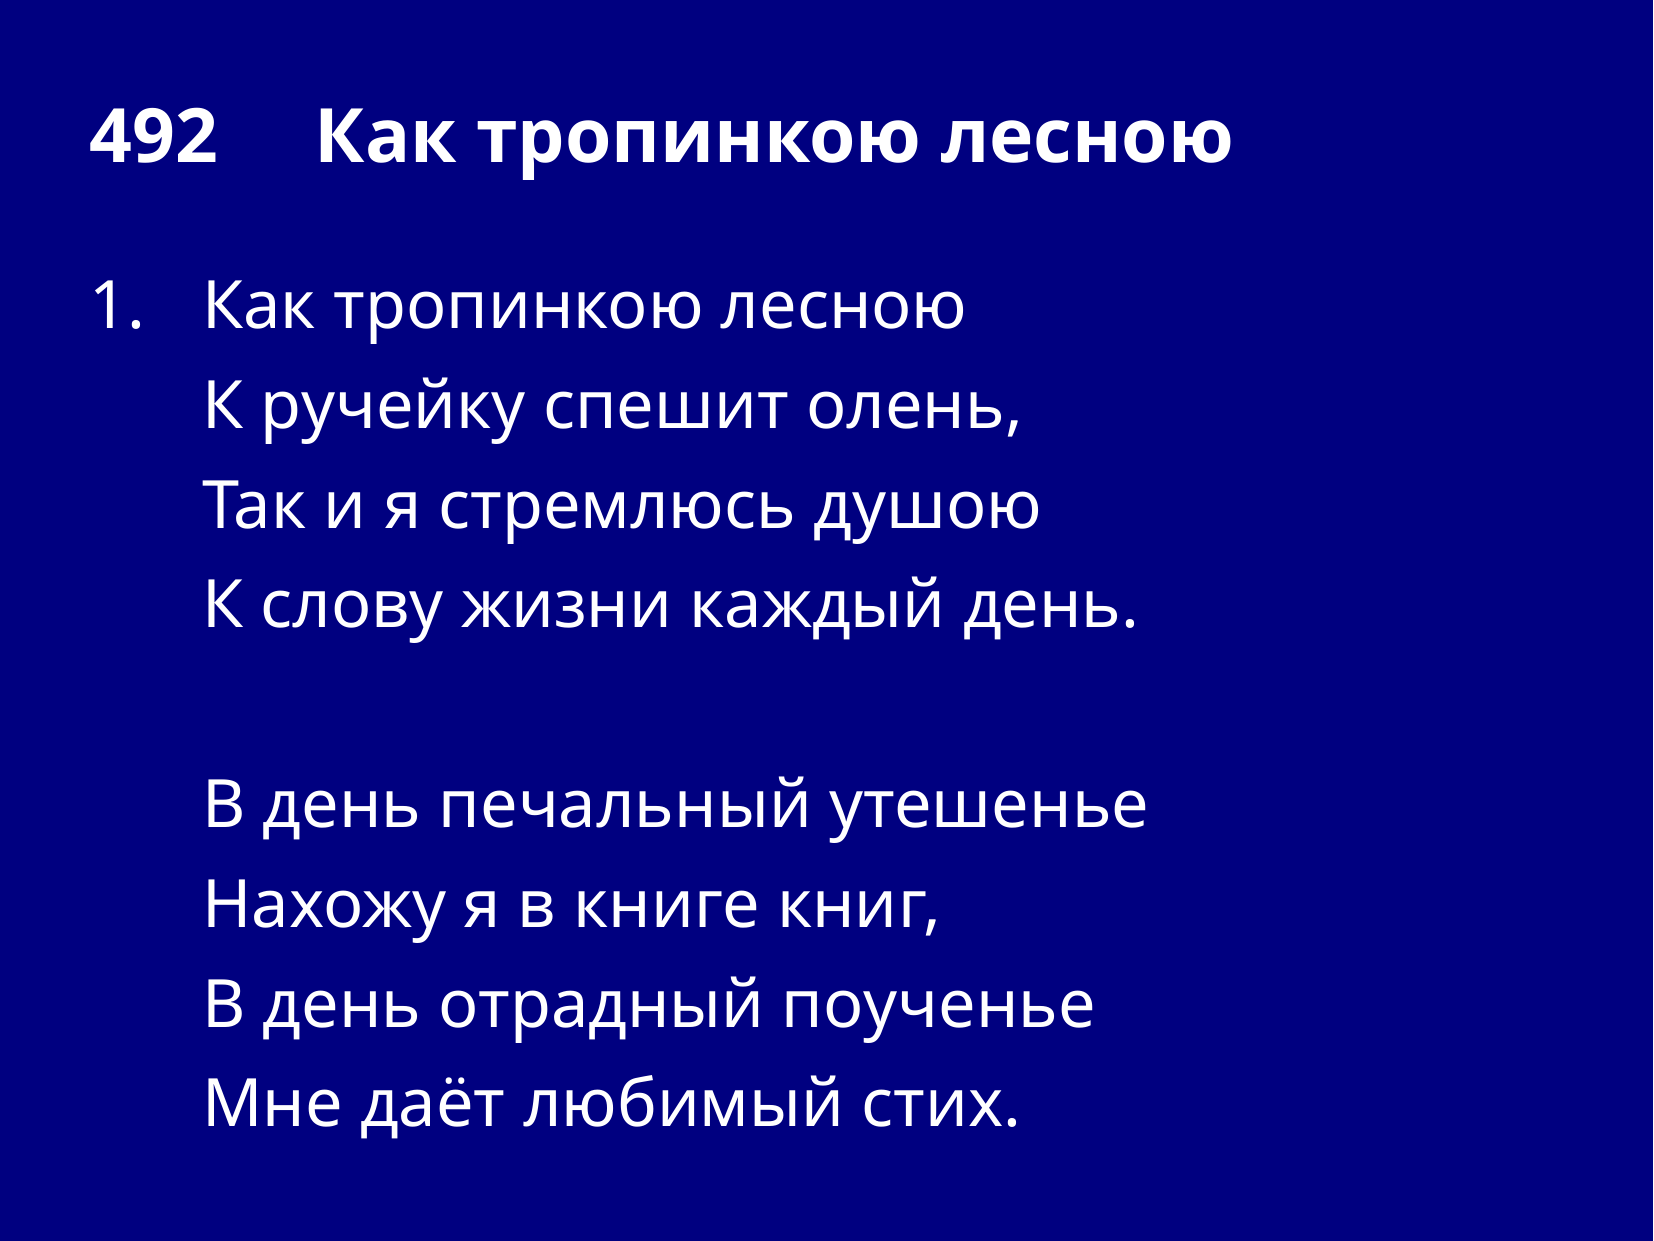

492	Как тропинкою лесною
1.	Как тропинкою лесною
	К ручейку спешит олень,
	Так и я стремлюсь душою
	К слову жизни каждый день.
	В день печальный утешенье
	Нахожу я в книге книг,
	В день отрадный поученье
	Мне даёт любимый стих.